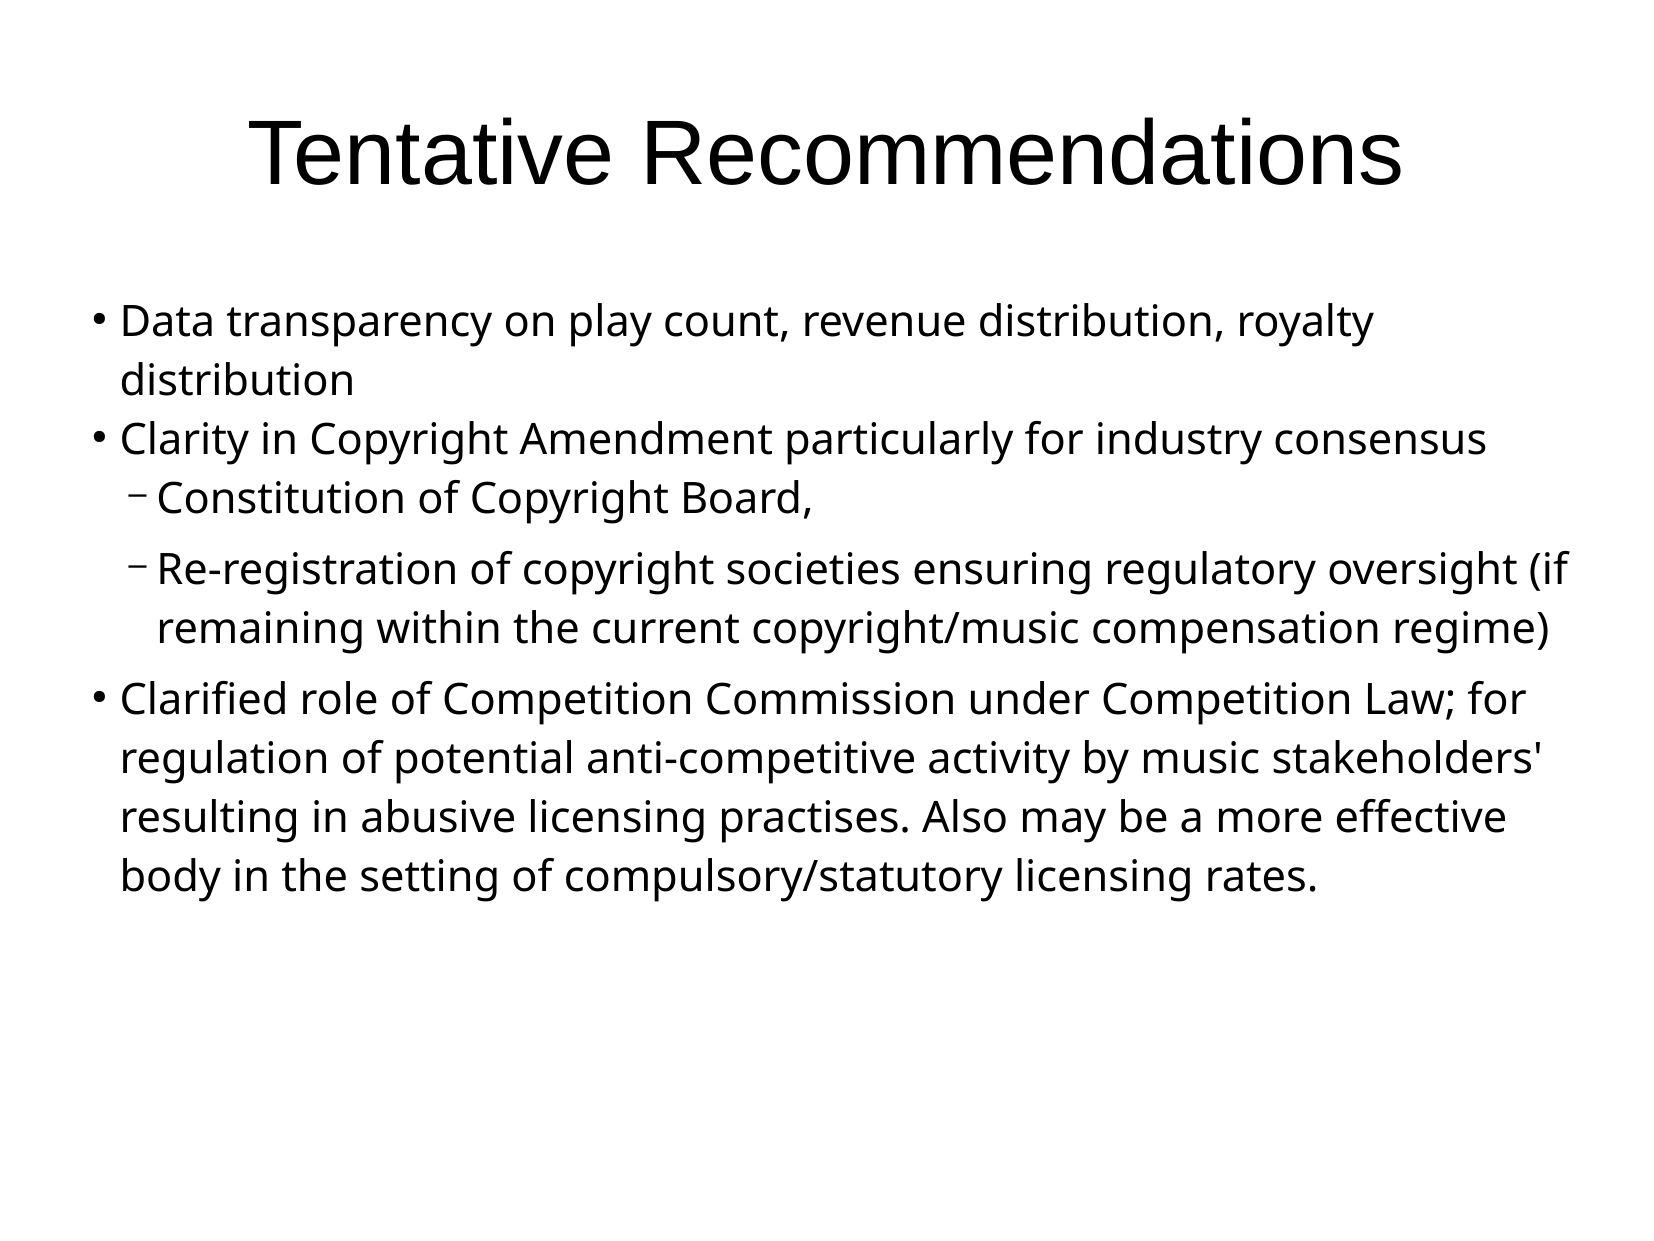

# Tentative Recommendations
Data transparency on play count, revenue distribution, royalty distribution
Clarity in Copyright Amendment particularly for industry consensus
Constitution of Copyright Board,
Re-registration of copyright societies ensuring regulatory oversight (if remaining within the current copyright/music compensation regime)
Clarified role of Competition Commission under Competition Law; for regulation of potential anti-competitive activity by music stakeholders' resulting in abusive licensing practises. Also may be a more effective body in the setting of compulsory/statutory licensing rates.